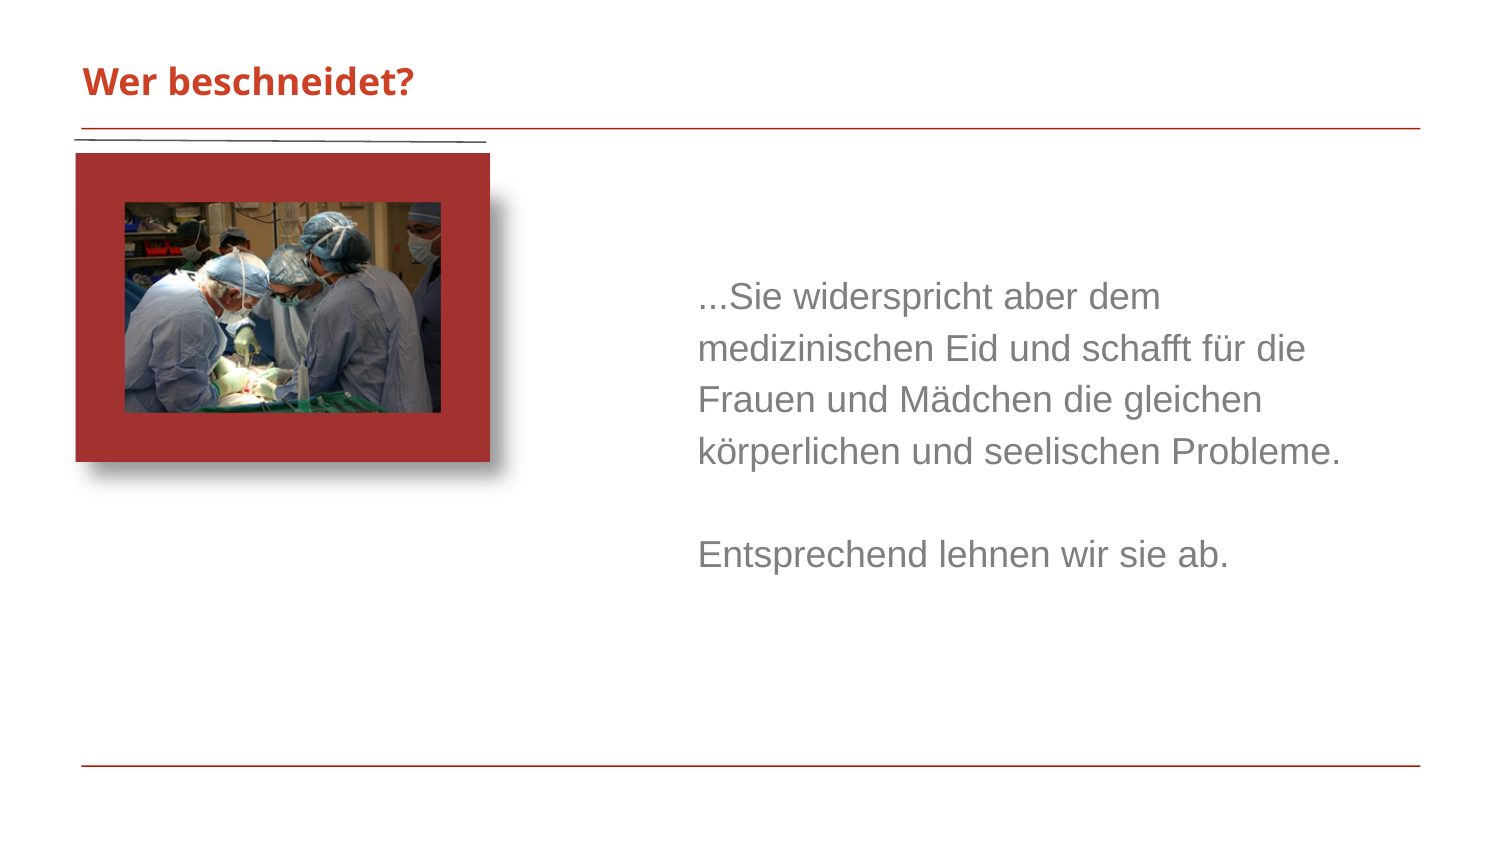

Wer beschneidet?
...Sie widerspricht aber dem
medizinischen Eid und schafft für die Frauen und Mädchen die gleichen körperlichen und seelischen Probleme.
Entsprechend lehnen wir sie ab.